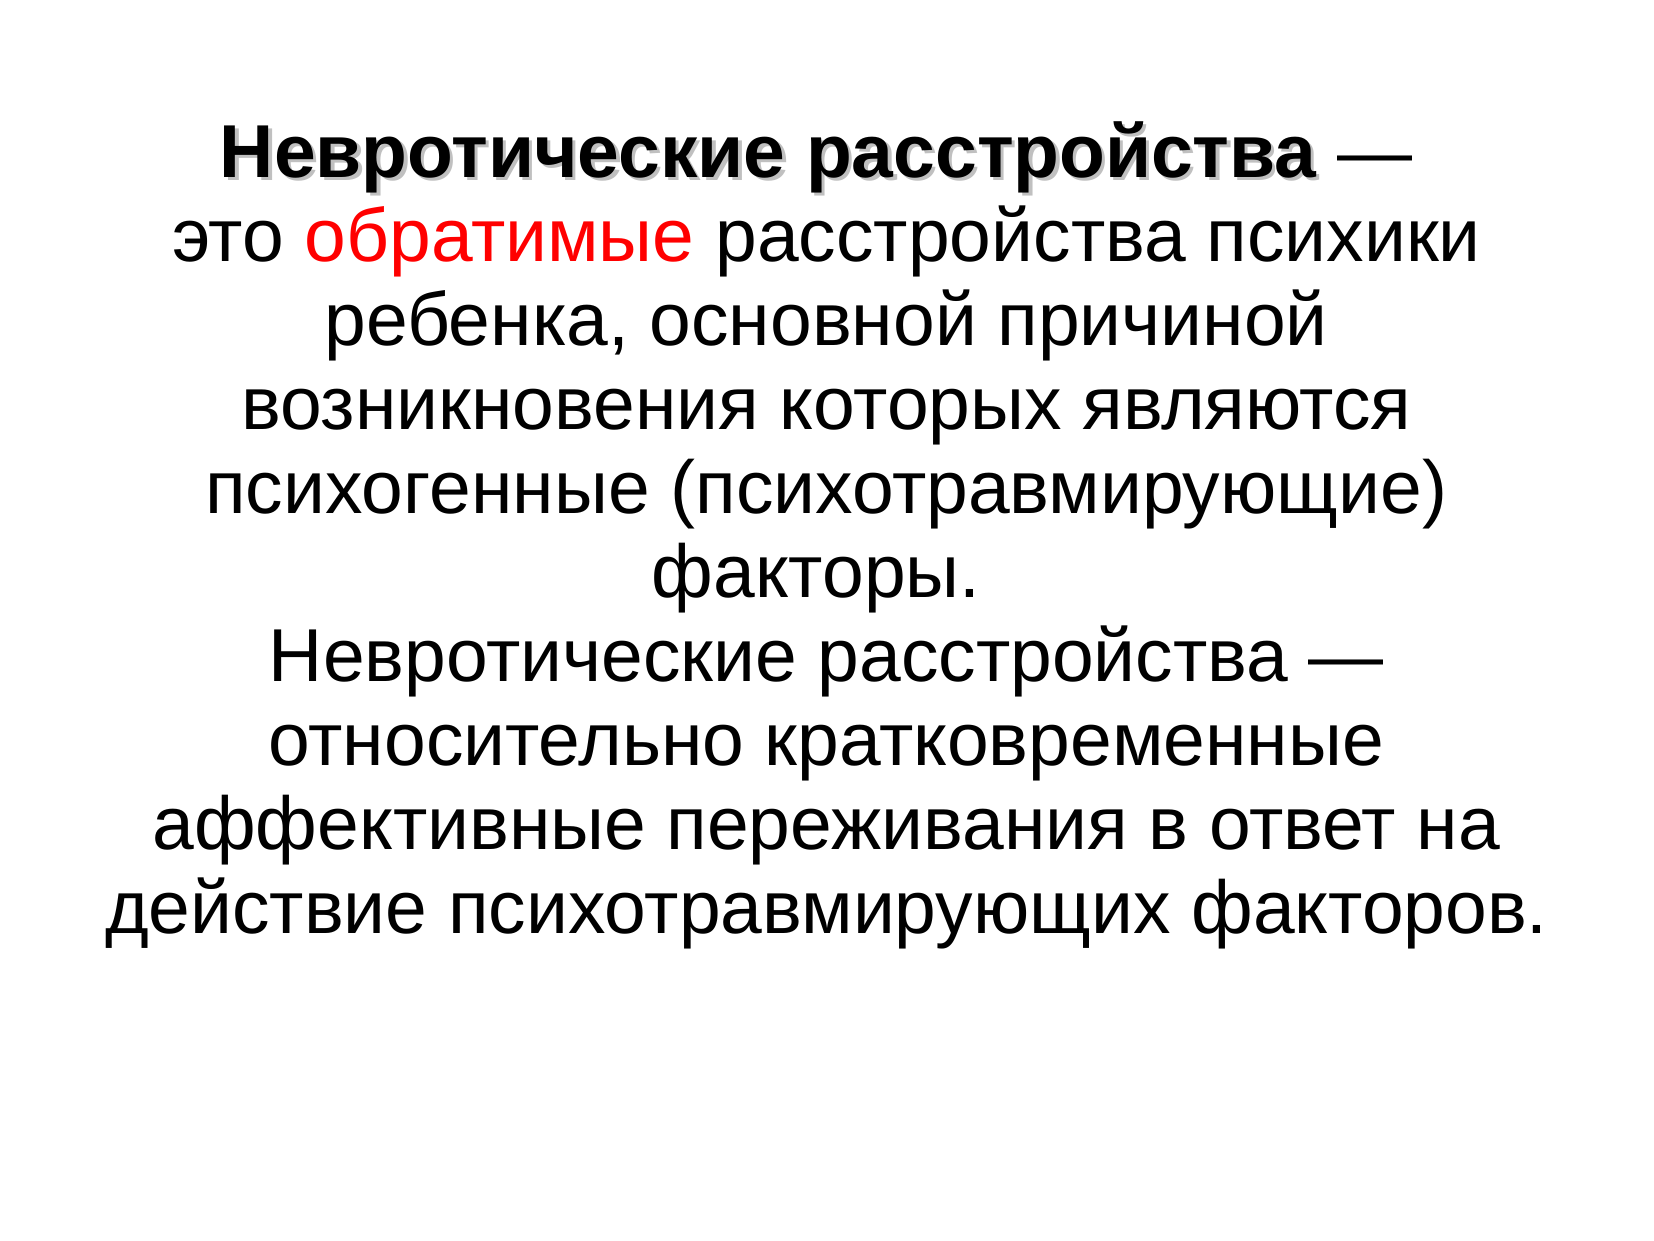

# Невротические расстройства —
это обратимые расстройства психики ребенка, основной причиной возникновения которых являются психогенные (психотравмирующие) факторы.
Невротические расстройства — относительно кратковременные аффективные переживания в ответ на действие психотравмирующих факторов.